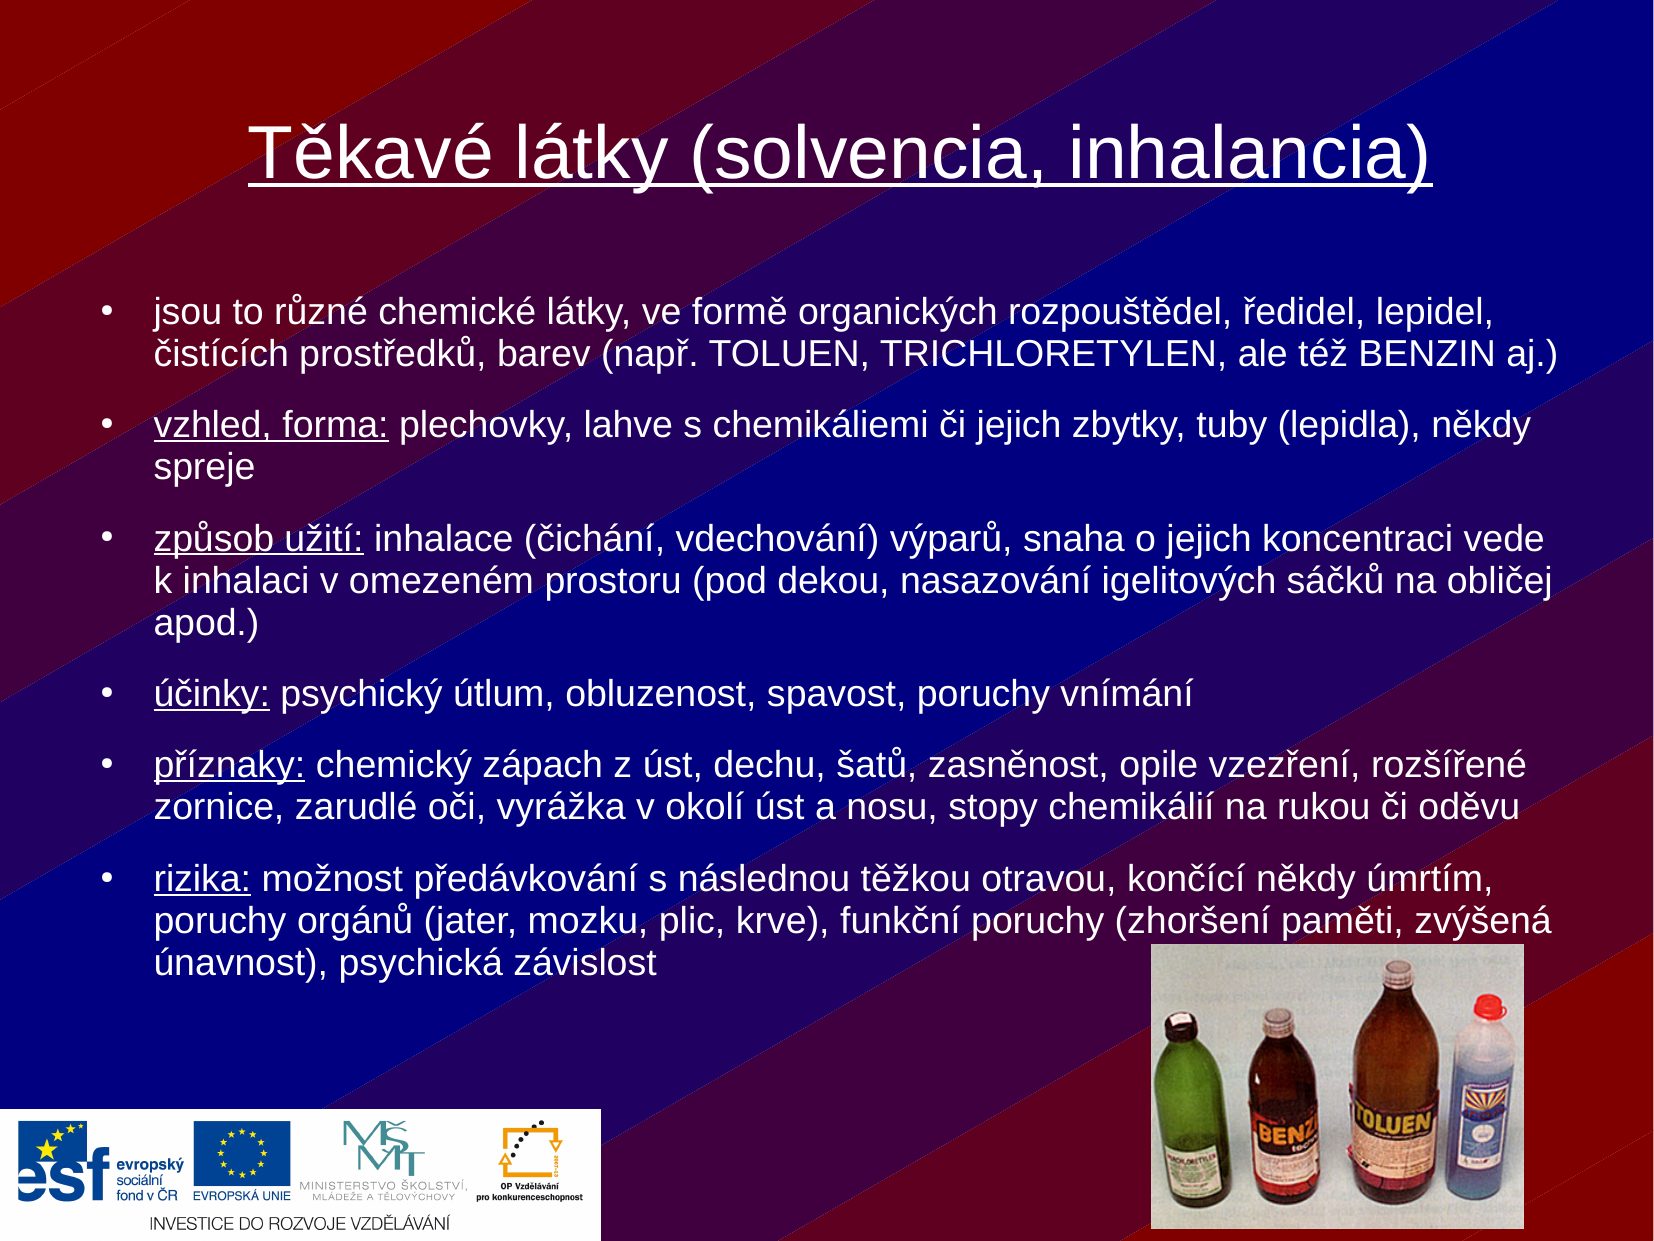

# Těkavé látky (solvencia, inhalancia)
jsou to různé chemické látky, ve formě organických rozpouštědel, ředidel, lepidel, čistících prostředků, barev (např. TOLUEN, TRICHLORETYLEN, ale též BENZIN aj.)
vzhled, forma: plechovky, lahve s chemikáliemi či jejich zbytky, tuby (lepidla), někdy spreje
způsob užití: inhalace (čichání, vdechování) výparů, snaha o jejich koncentraci vede k inhalaci v omezeném prostoru (pod dekou, nasazování igelitových sáčků na obličej apod.)
účinky: psychický útlum, obluzenost, spavost, poruchy vnímání
příznaky: chemický zápach z úst, dechu, šatů, zasněnost, opile vzezření, rozšířené zornice, zarudlé oči, vyrážka v okolí úst a nosu, stopy chemikálií na rukou či oděvu
rizika: možnost předávkování s následnou těžkou otravou, končící někdy úmrtím, poruchy orgánů (jater, mozku, plic, krve), funkční poruchy (zhoršení paměti, zvýšená únavnost), psychická závislost